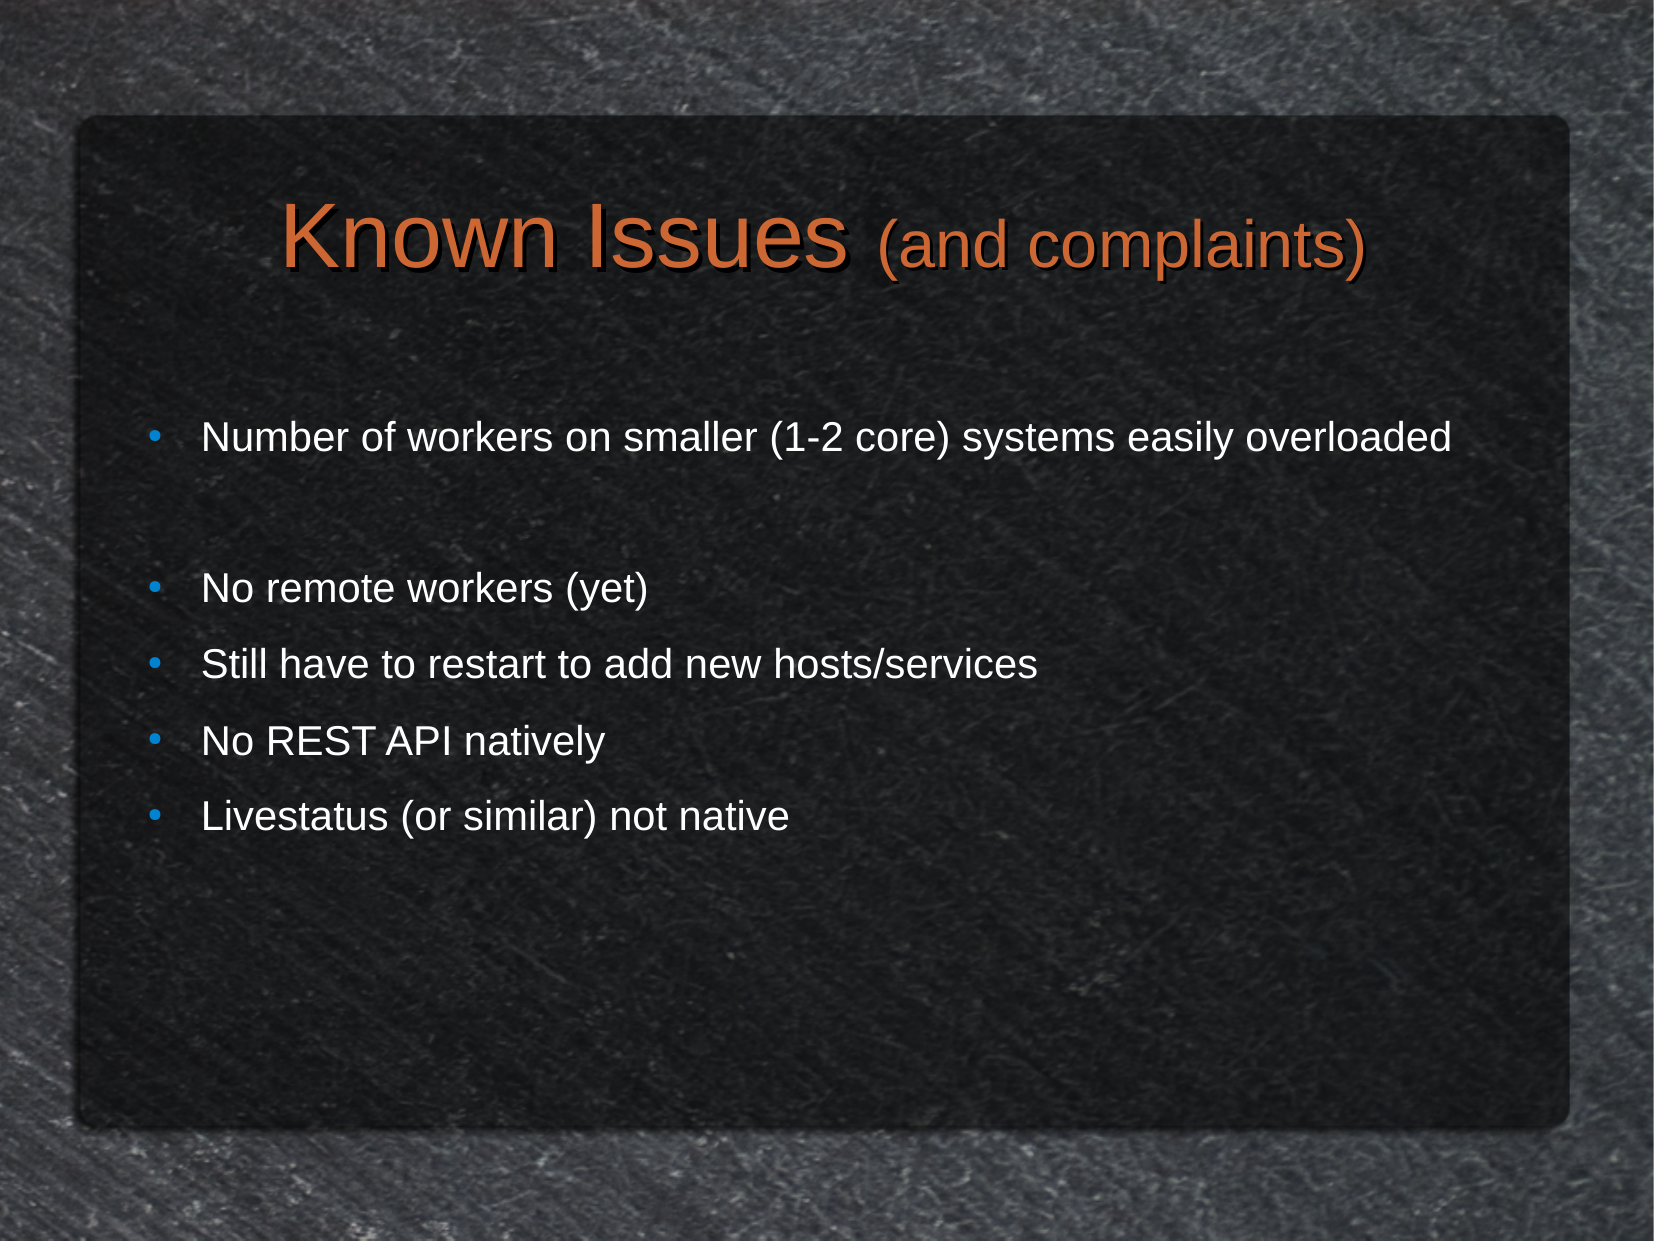

# Known Issues (and complaints)
Number of workers on smaller (1-2 core) systems easily overloaded
No remote workers (yet)
Still have to restart to add new hosts/services
No REST API natively
Livestatus (or similar) not native